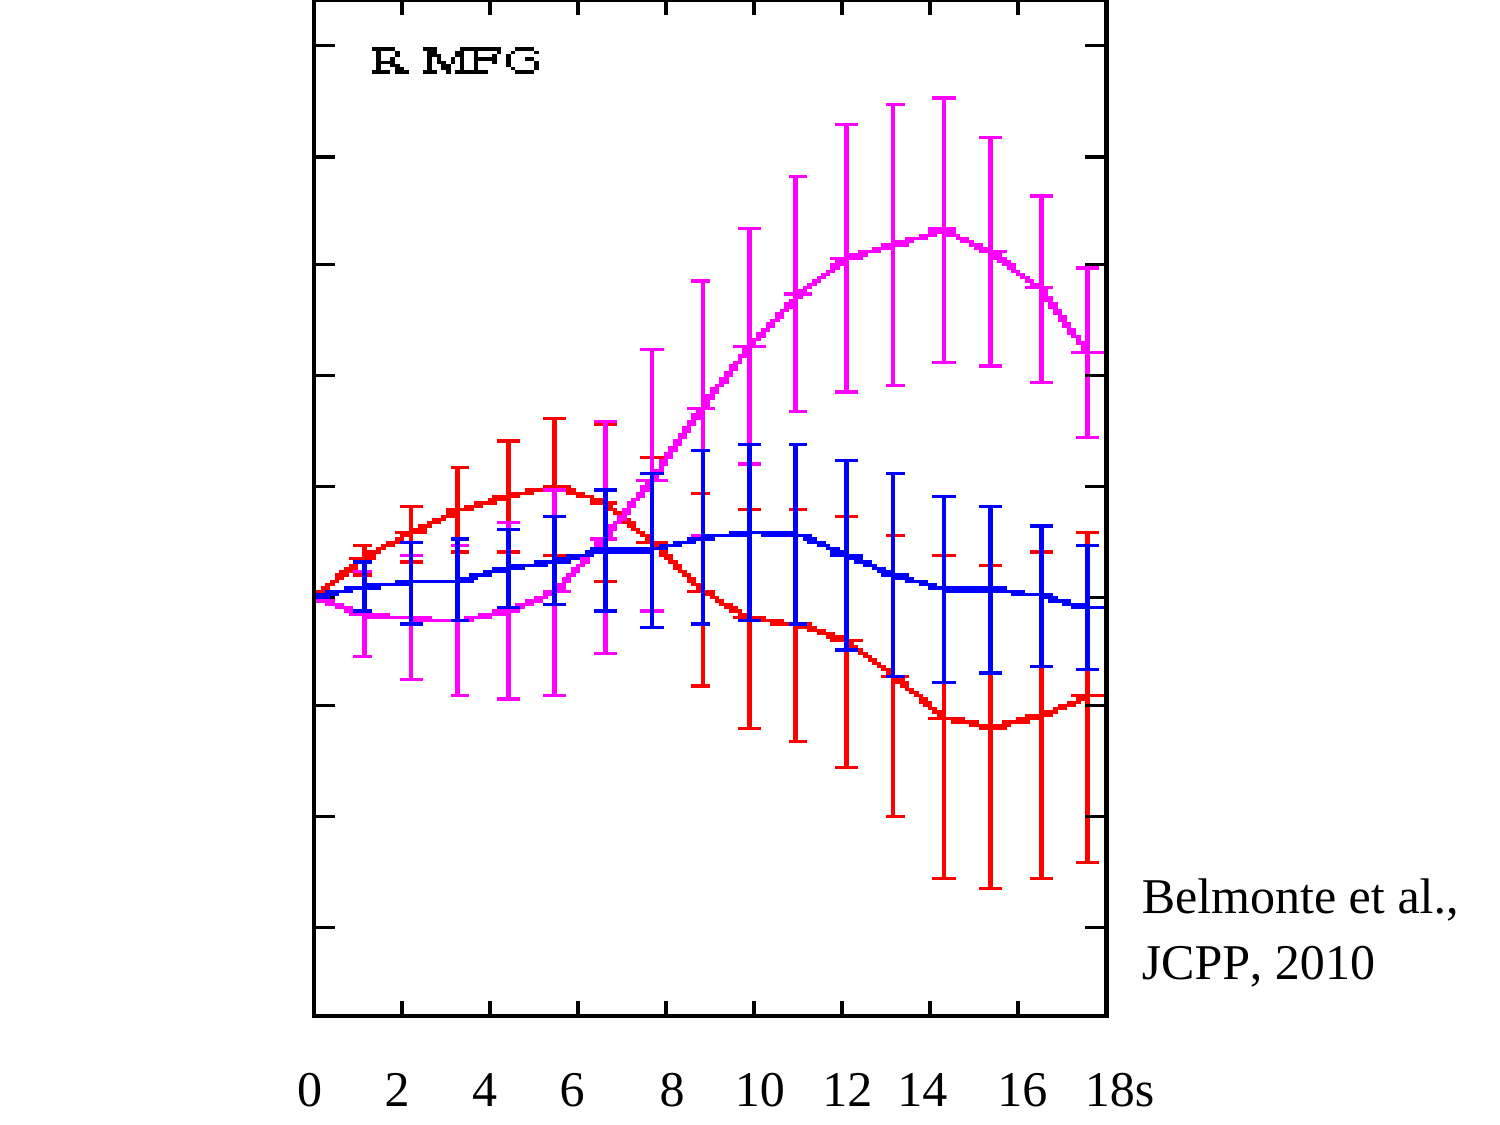

# Belmonte et al., JCPP, 2010
0 2 4 6 8 10 12 14 16 18s